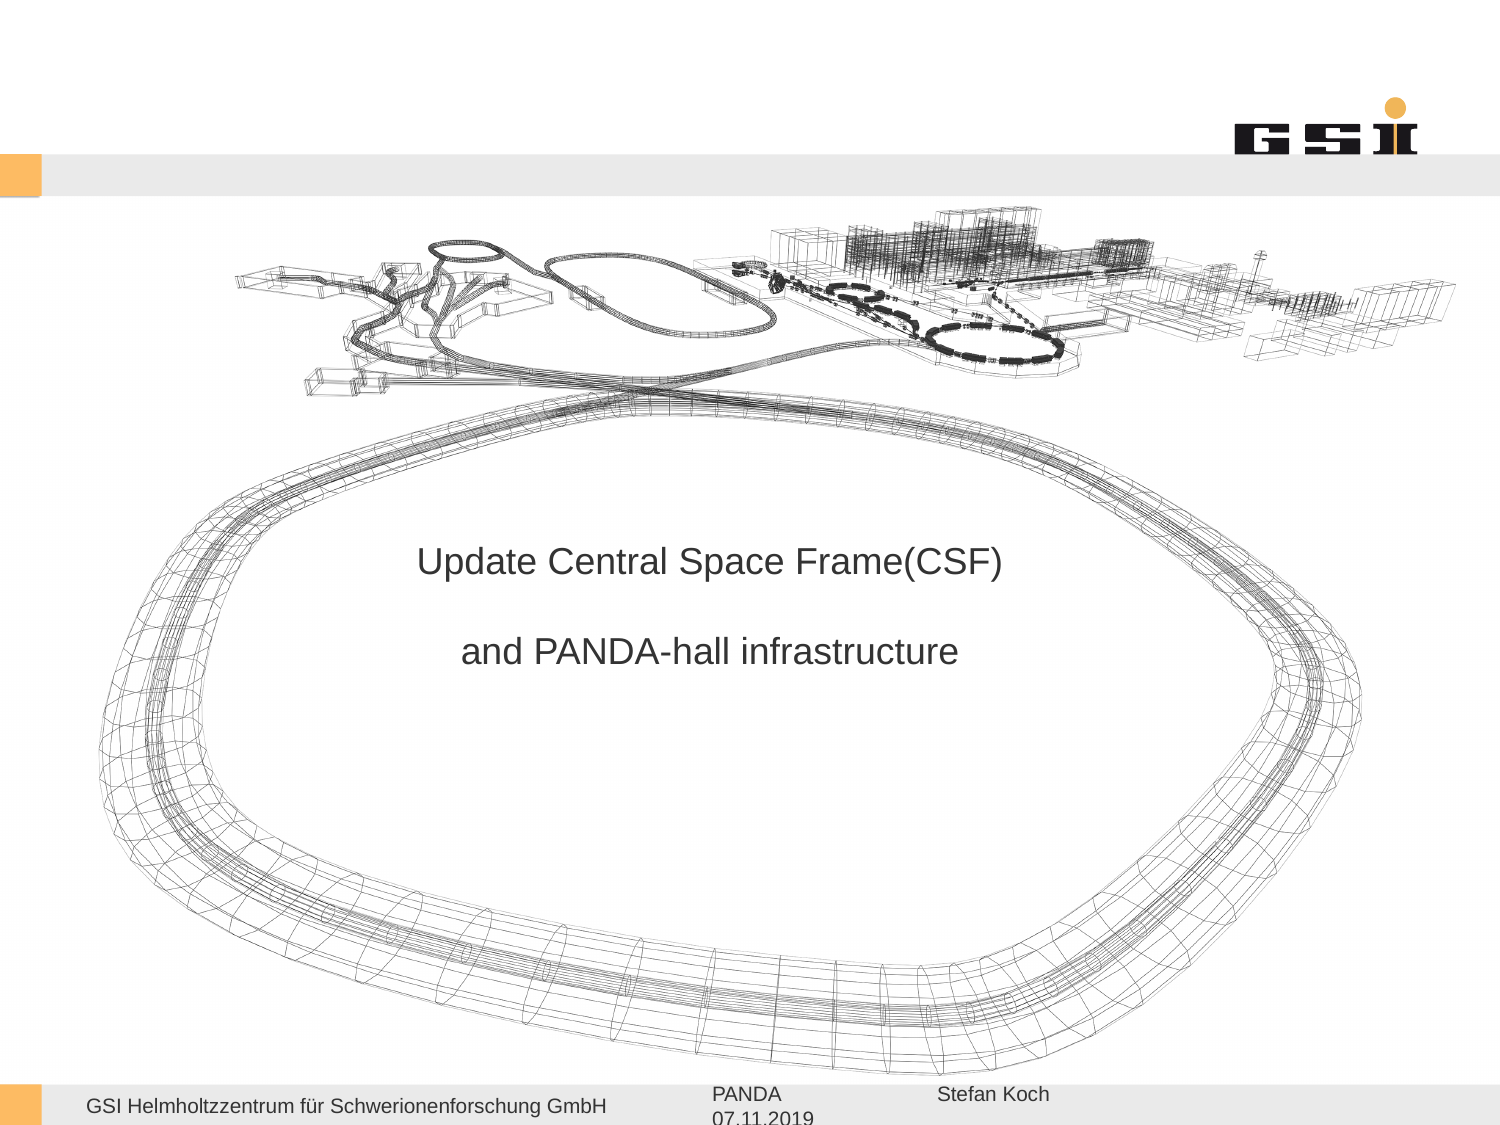

Update Central Space Frame(CSF)
and PANDA-hall infrastructure